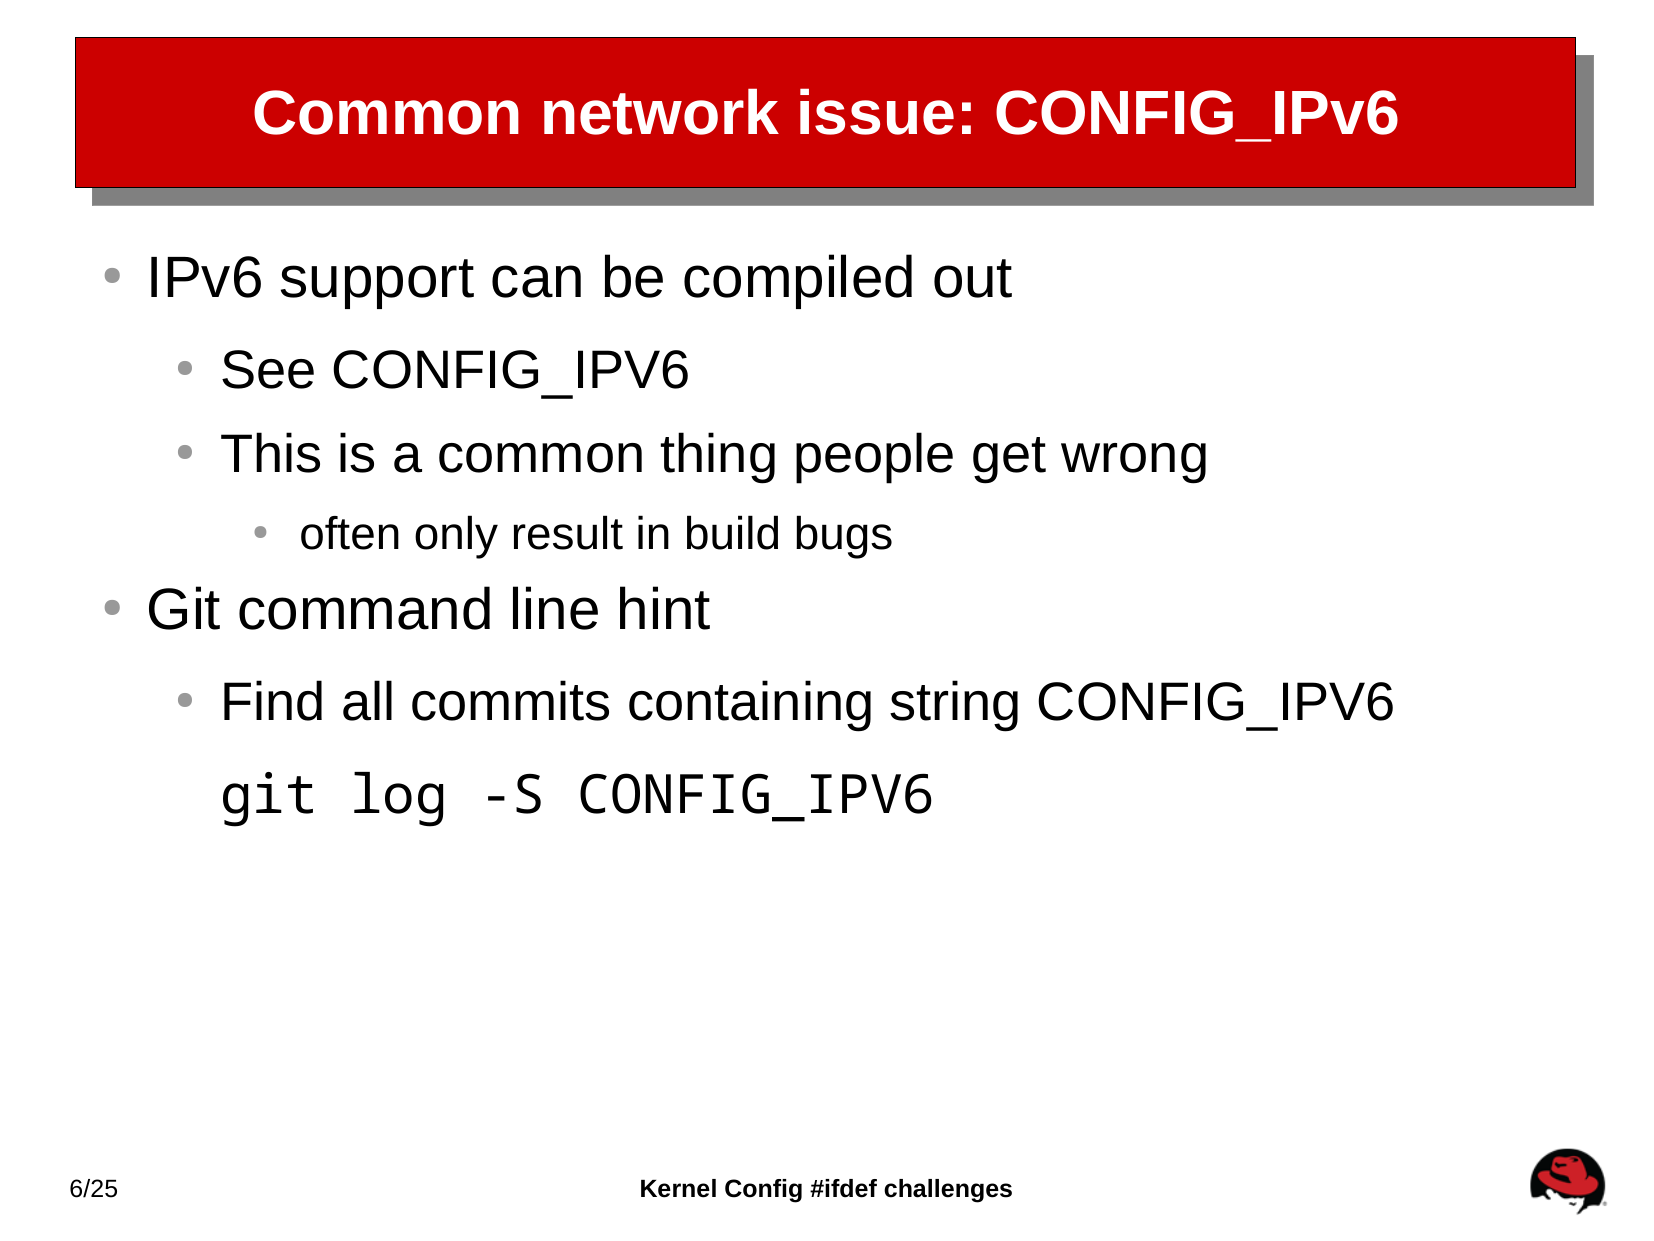

# Common network issue: CONFIG_IPv6
IPv6 support can be compiled out
See CONFIG_IPV6
This is a common thing people get wrong
often only result in build bugs
Git command line hint
Find all commits containing string CONFIG_IPV6
git log -S CONFIG_IPV6